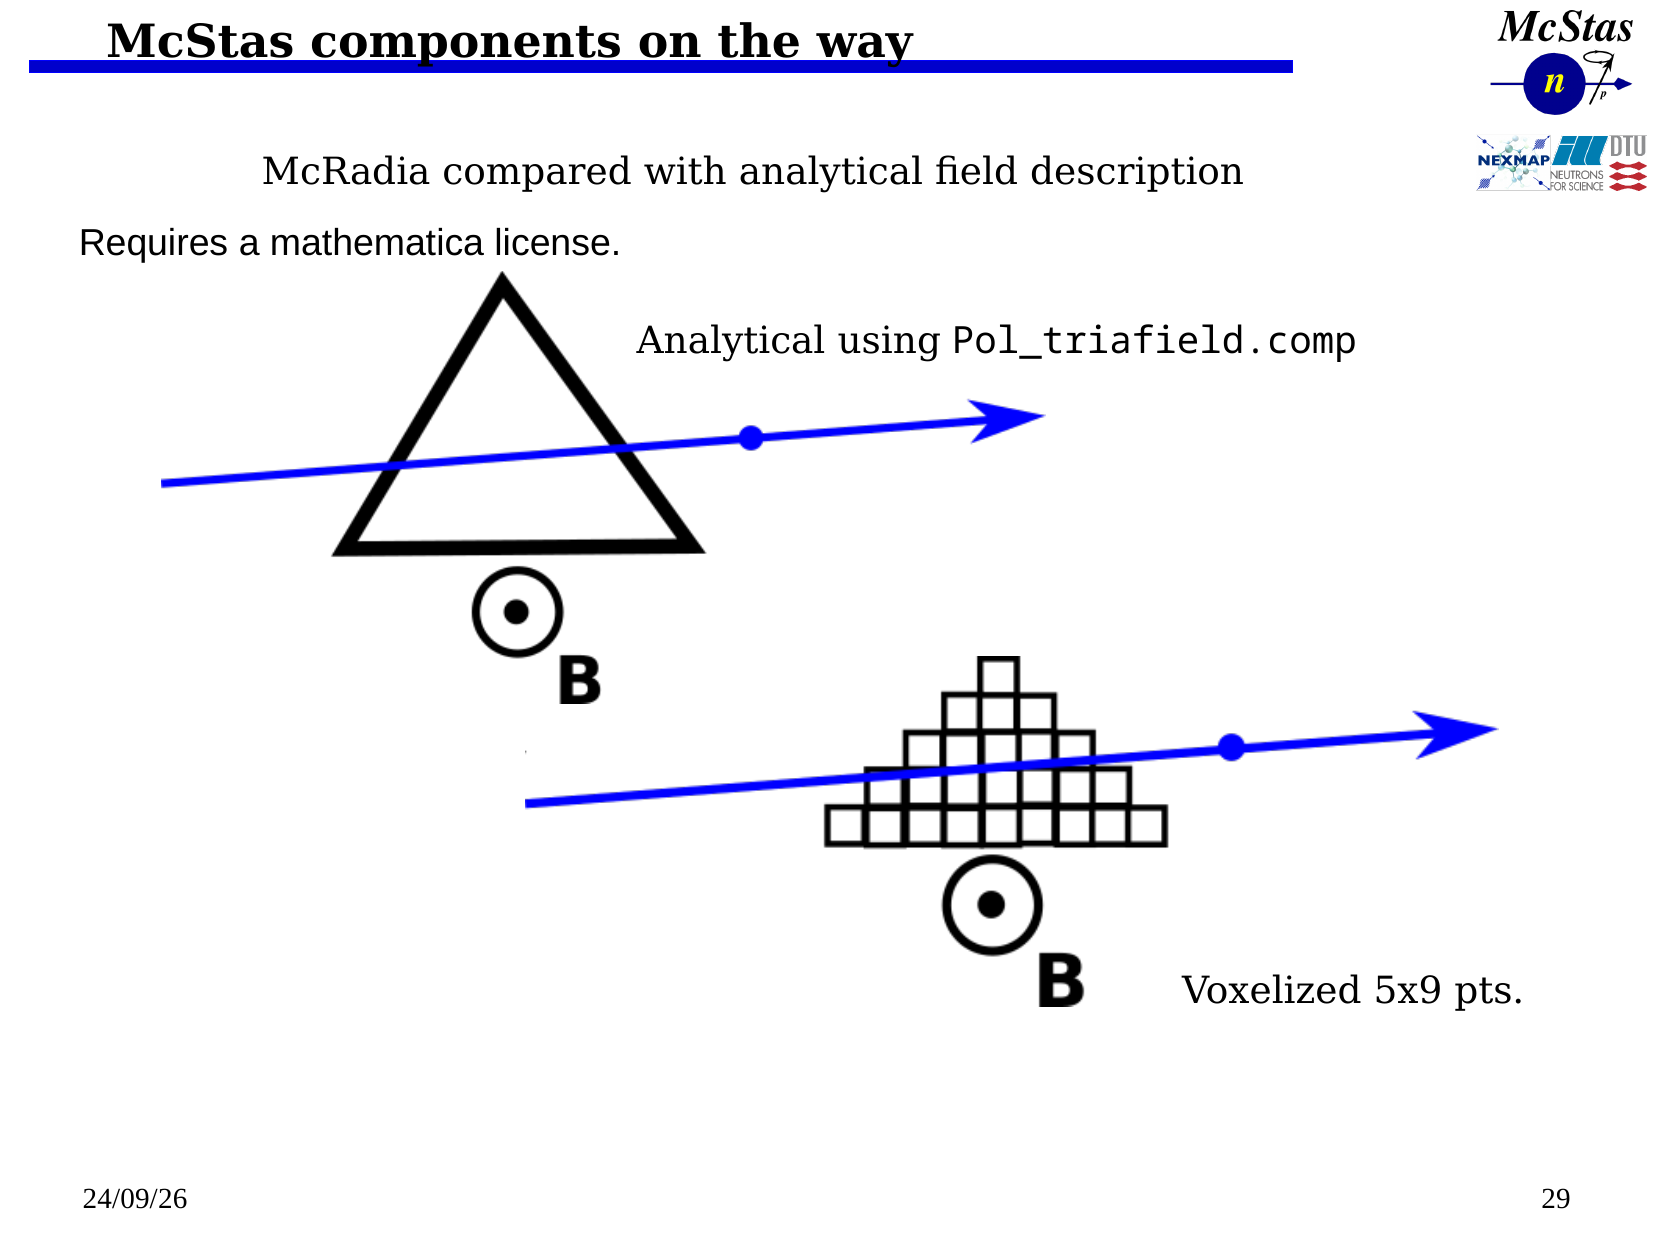

# McStas components on the way
McRadia compared with analytical field description
Requires a mathematica license.
Analytical using Pol_triafield.comp
Voxelized 5x9 pts.
29